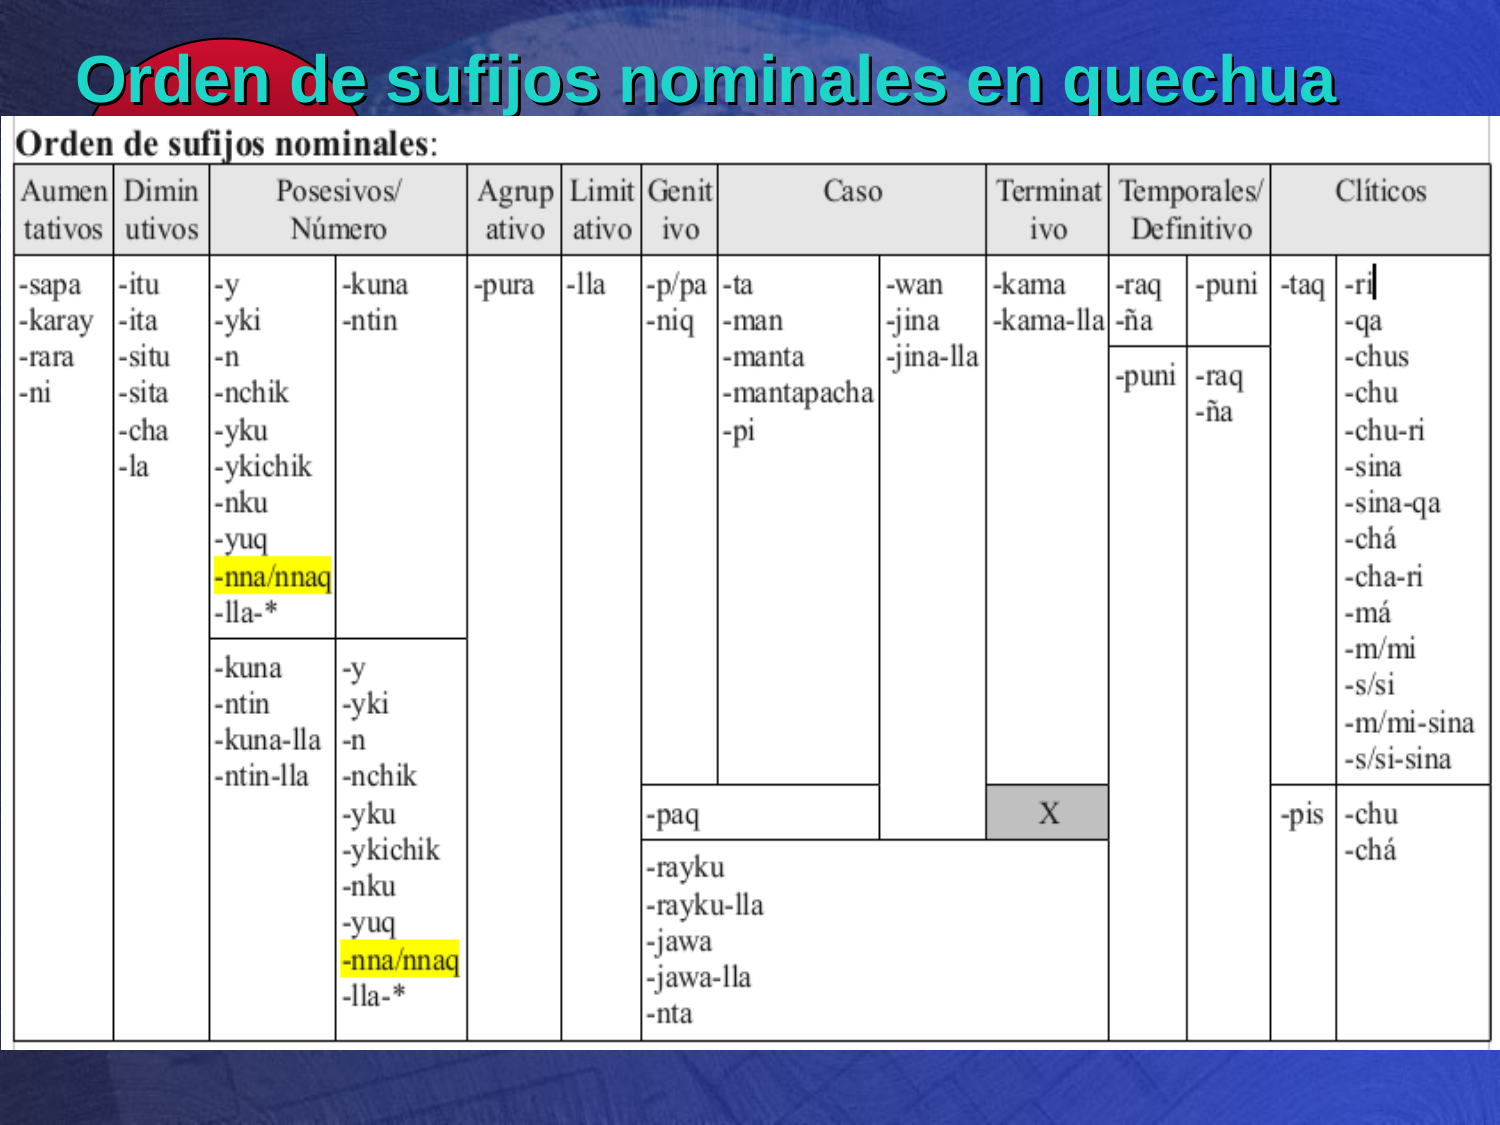

# Orden de sufijos nominales en quechua